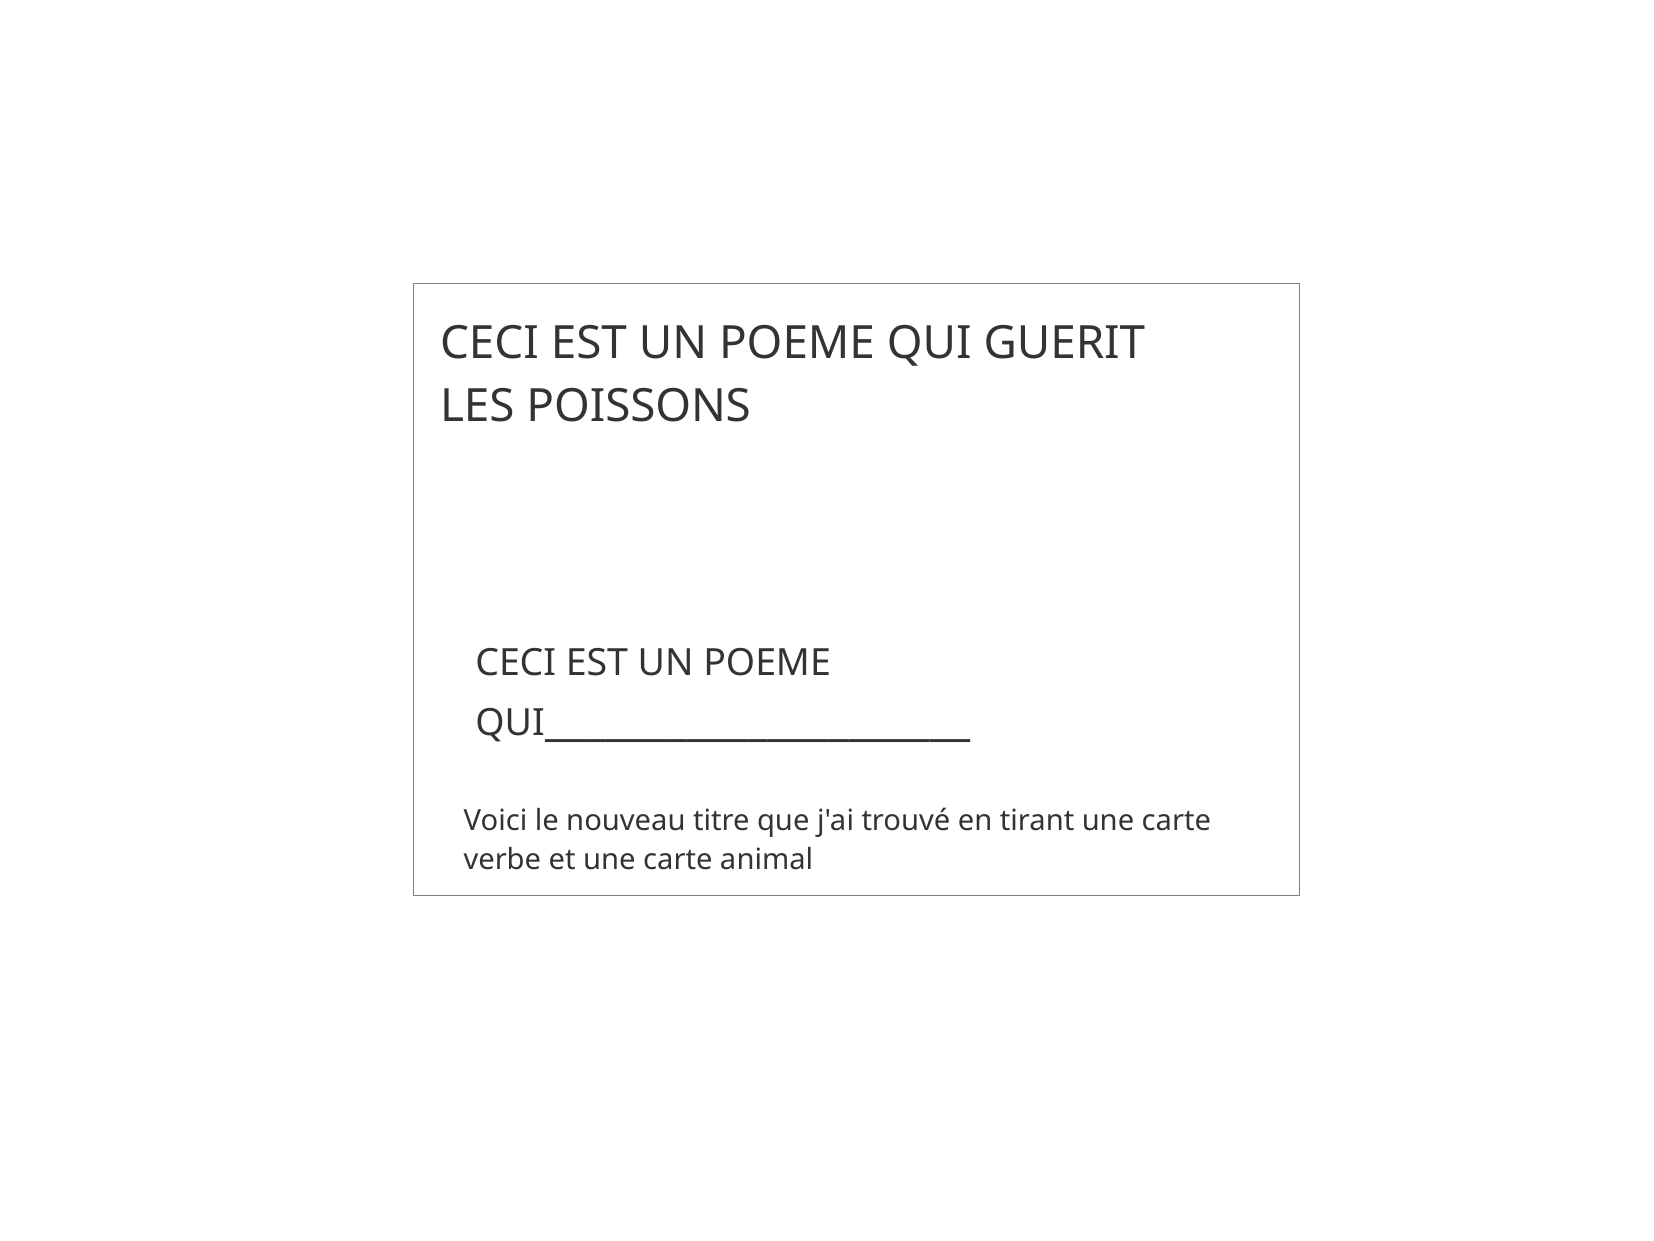

CECI EST UN POEME QUI GUERIT LES POISSONS
CECI EST UN POEME QUI_____________________
Voici le nouveau titre que j'ai trouvé en tirant une carte verbe et une carte animal